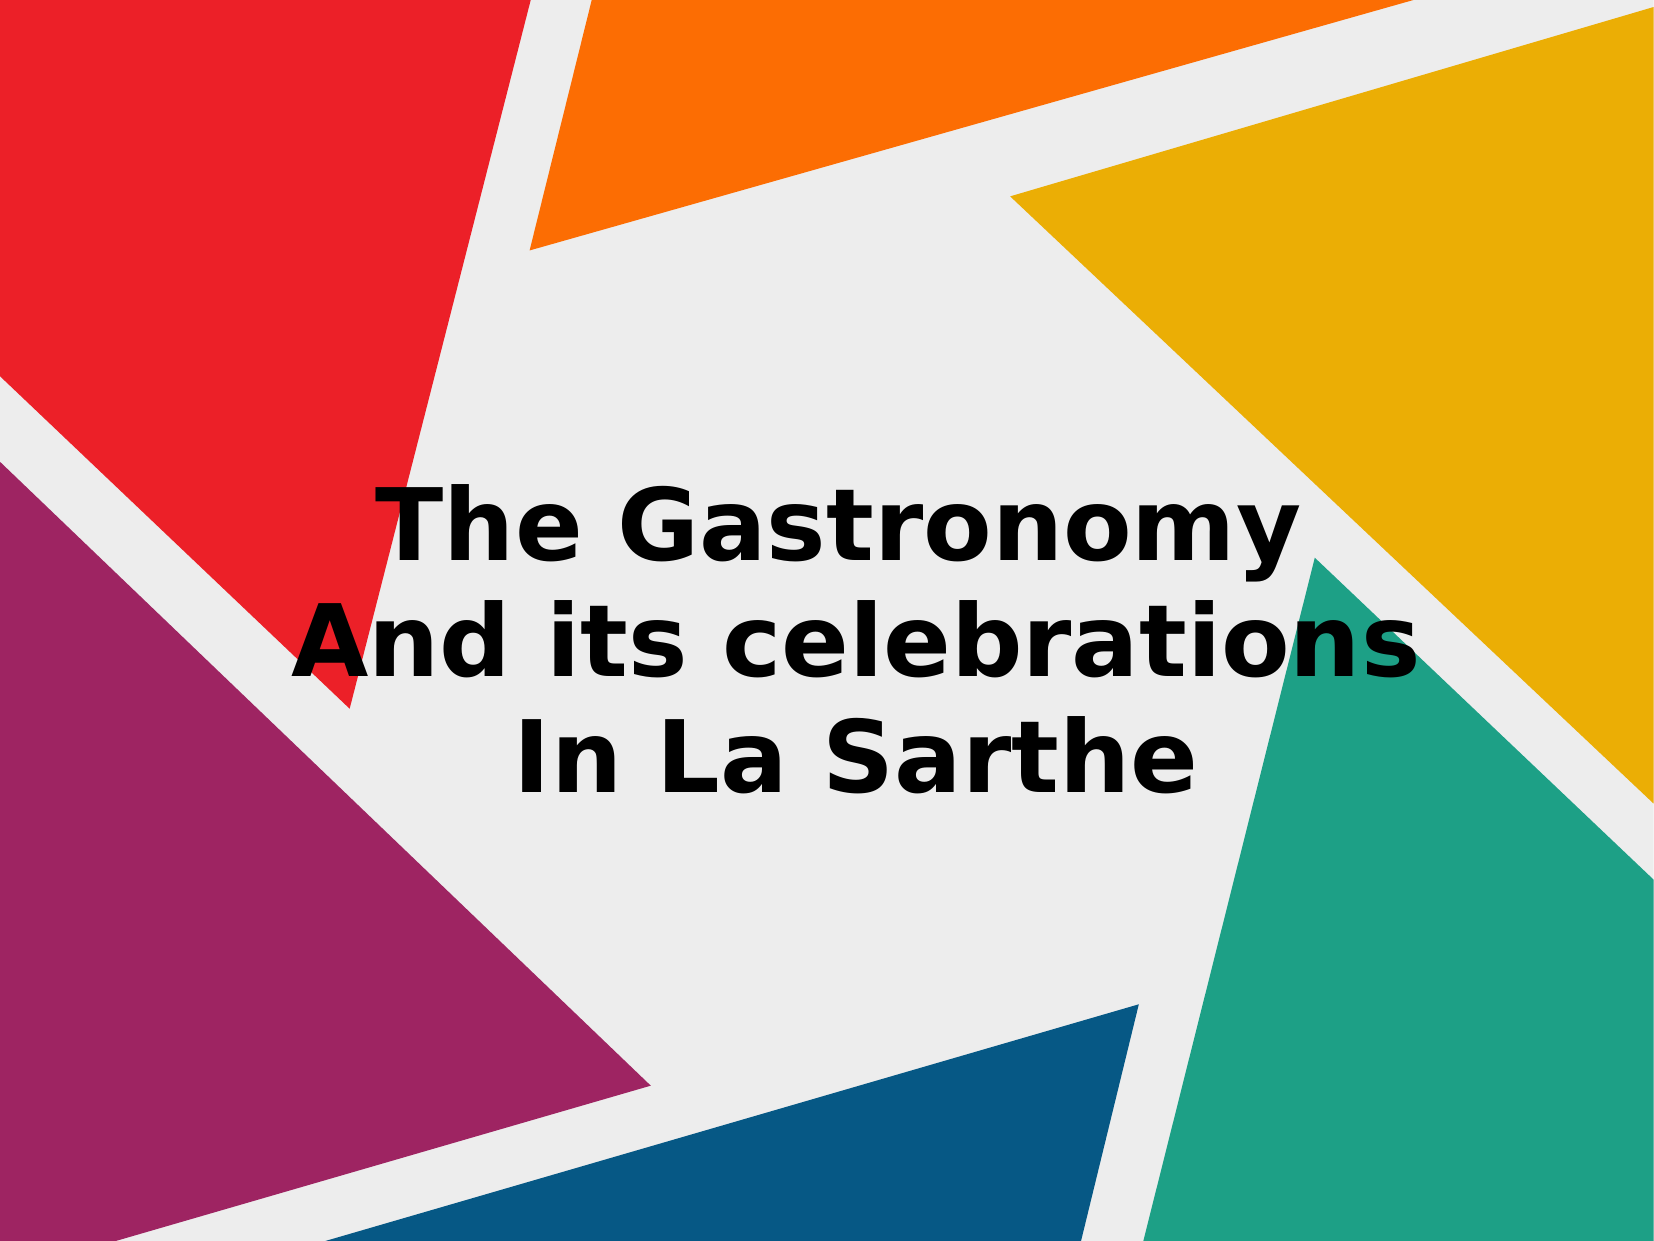

# The Gastronomy
And its celebrations
In La Sarthe